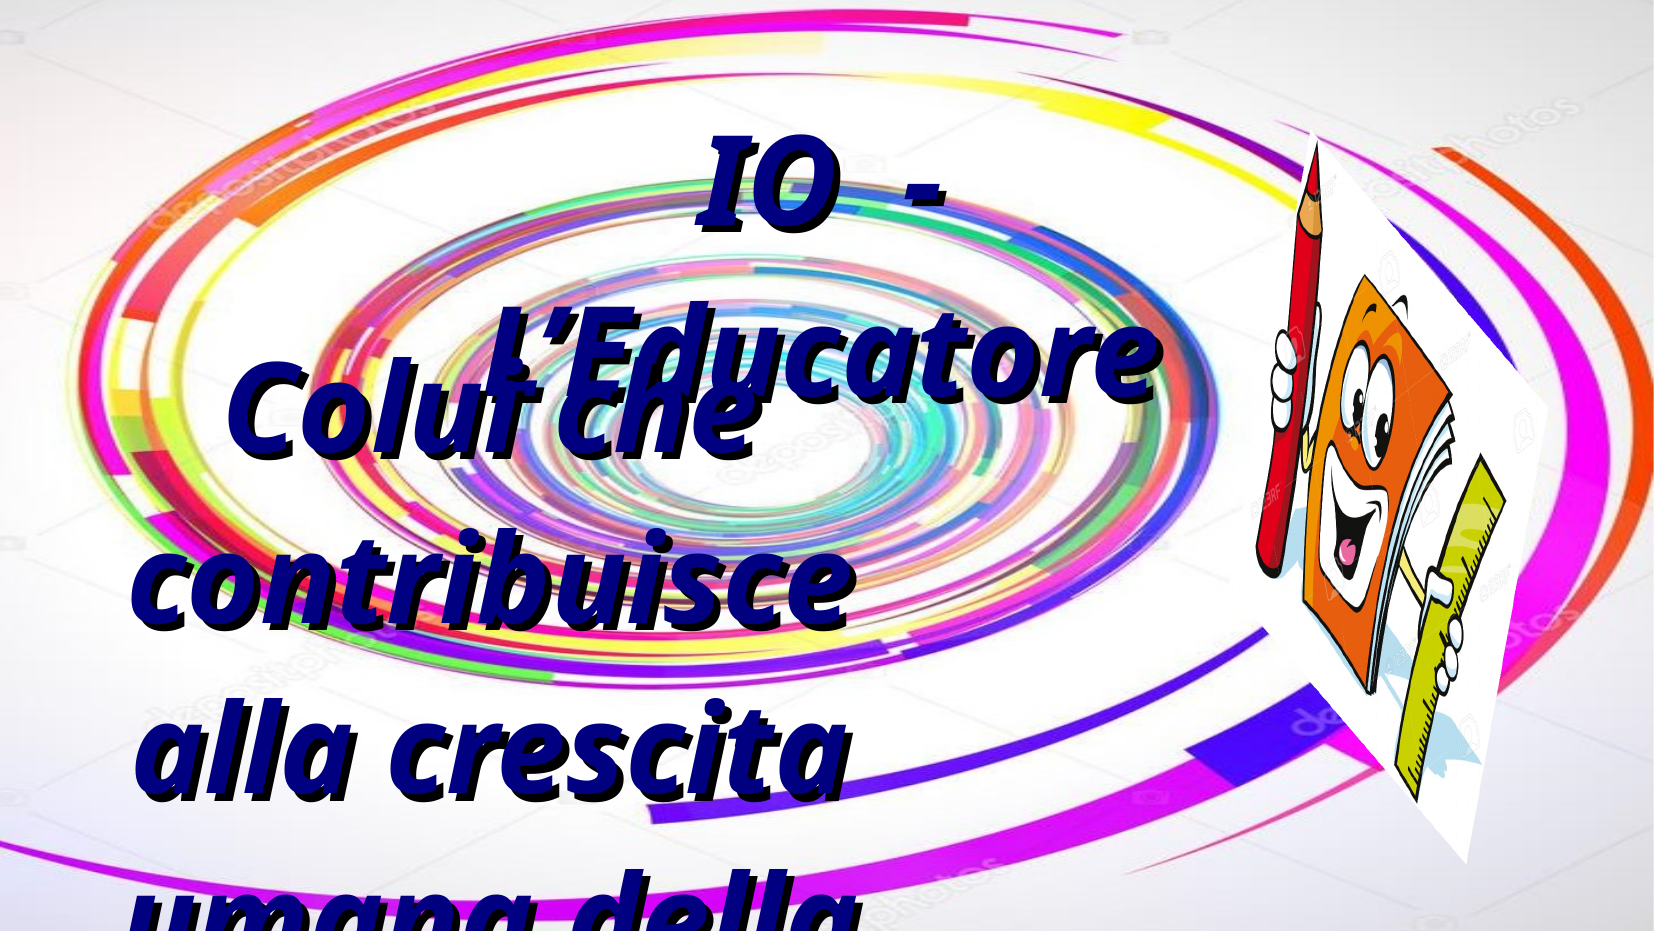

IO - L’Educatore
Colui che contribuisce alla crescita umana della persona